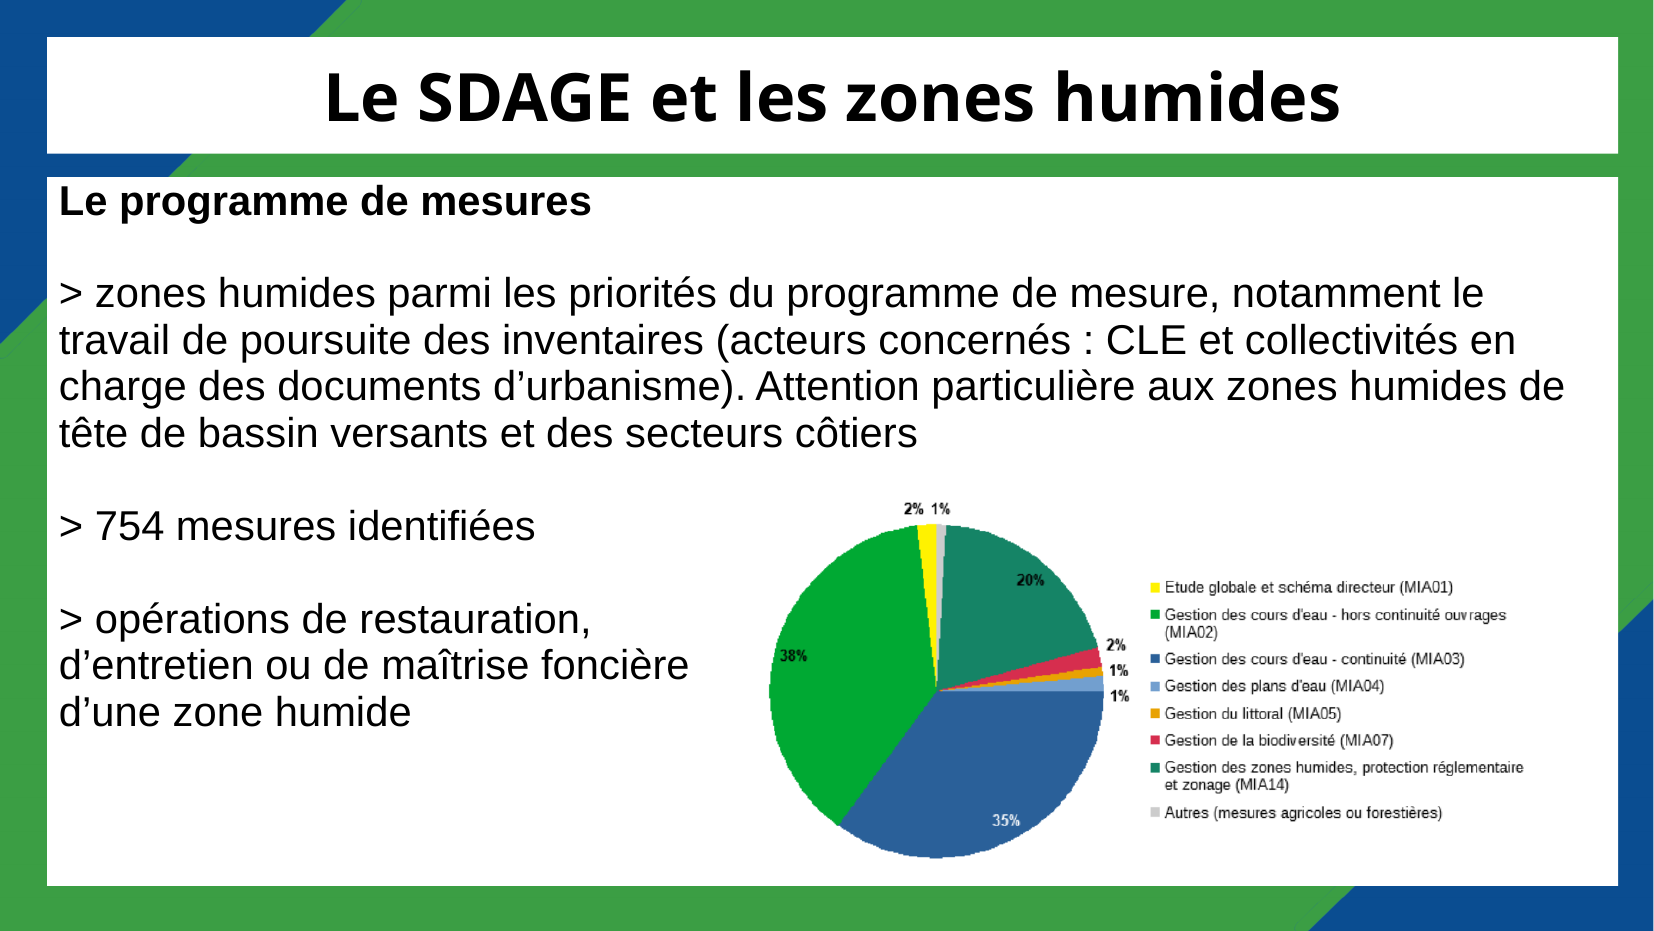

# Le SDAGE et les zones humides
Le programme de mesures
> zones humides parmi les priorités du programme de mesure, notamment le travail de poursuite des inventaires (acteurs concernés : CLE et collectivités en charge des documents d’urbanisme). Attention particulière aux zones humides de tête de bassin versants et des secteurs côtiers
> 754 mesures identifiées
> opérations de restauration,
d’entretien ou de maîtrise foncière
d’une zone humide